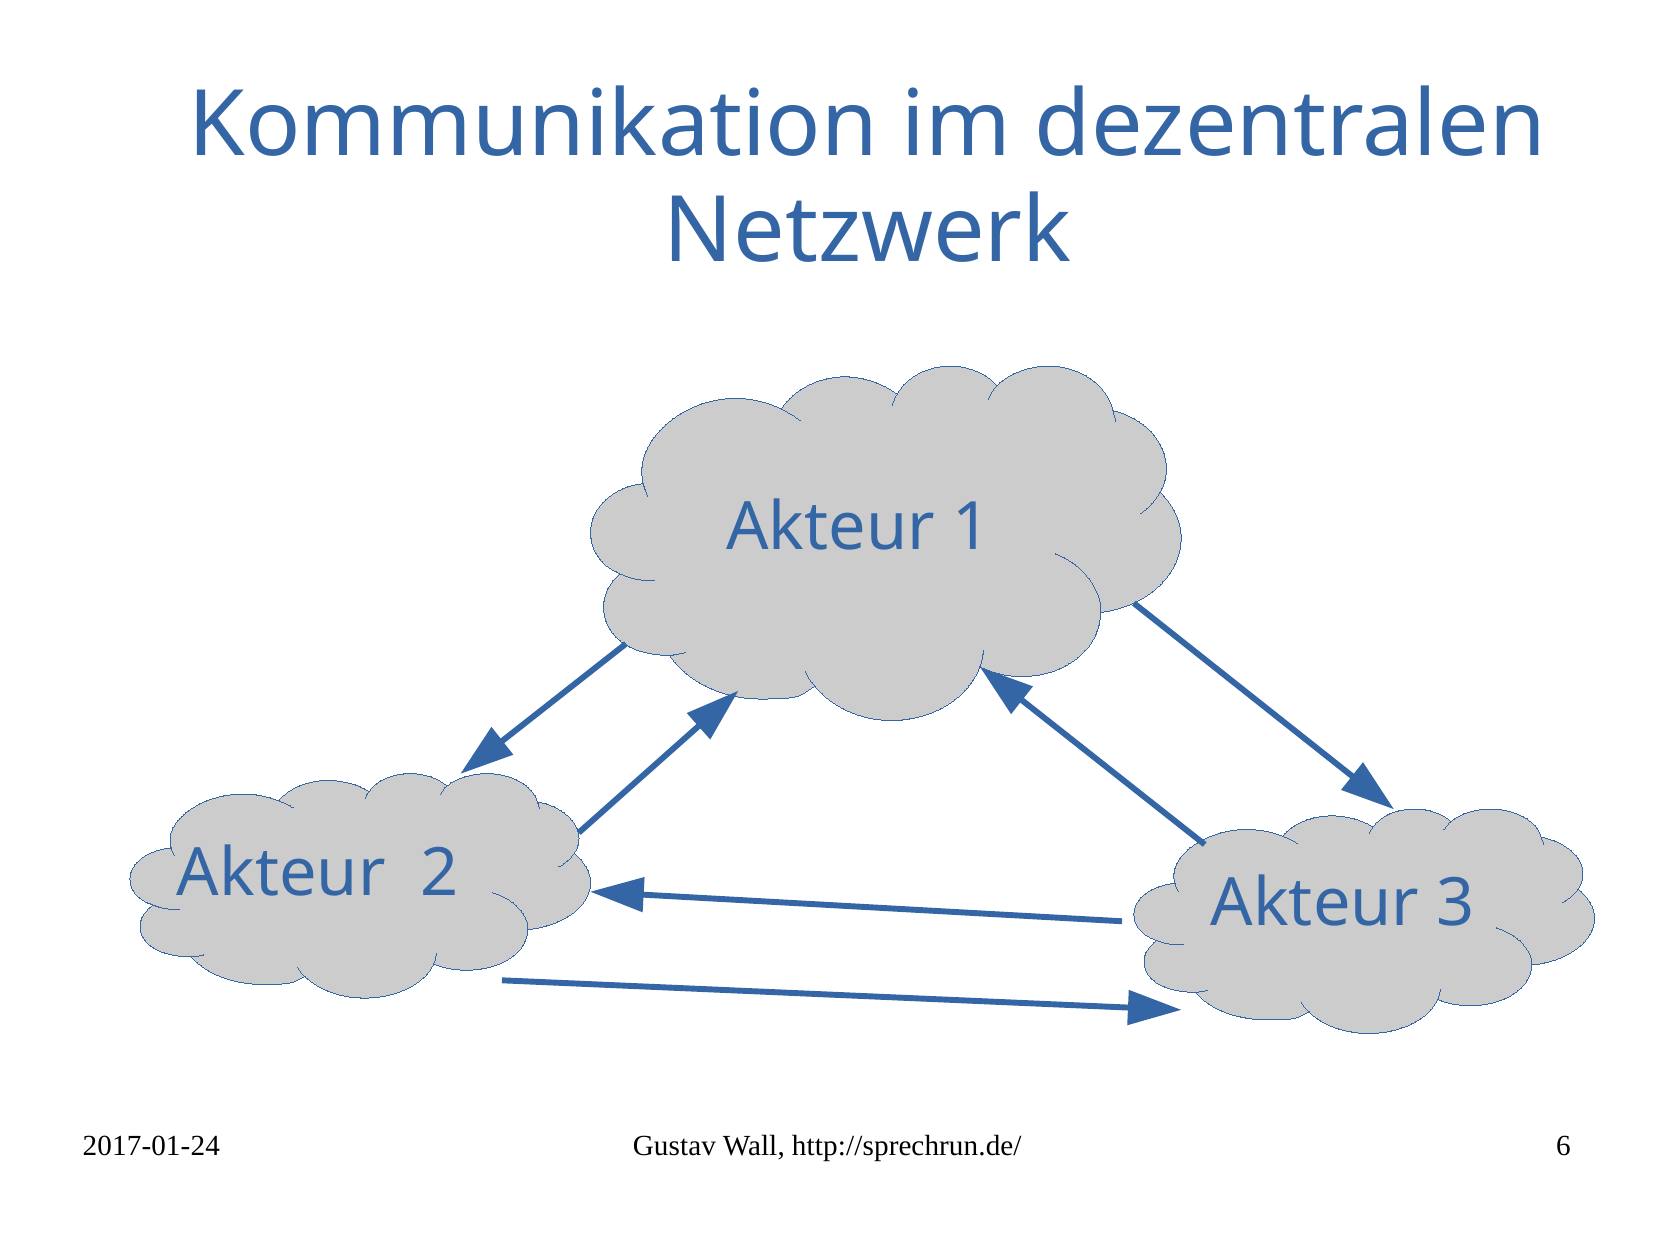

Kommunikation im dezentralen Netzwerk
Akteur 1
# Akteur 2
Akteur 3
2017-01-24
Gustav Wall, http://sprechrun.de/
6